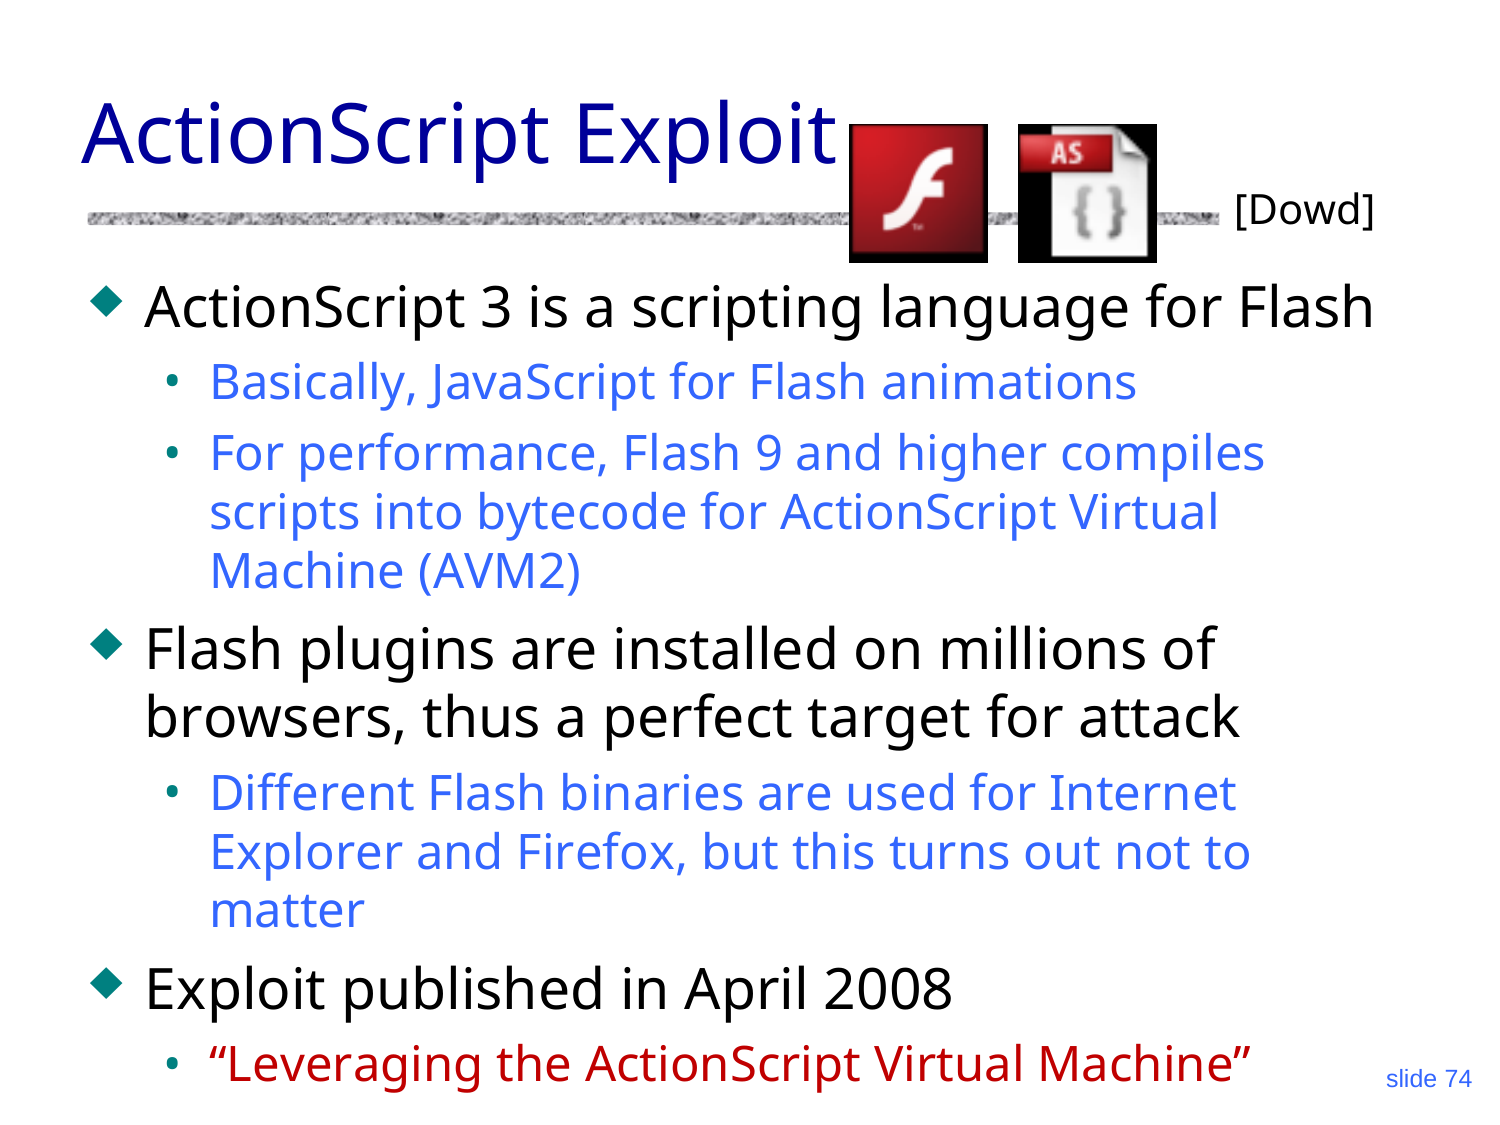

# ActionScript Exploit
[Dowd]
ActionScript 3 is a scripting language for Flash
Basically, JavaScript for Flash animations
For performance, Flash 9 and higher compiles scripts into bytecode for ActionScript Virtual Machine (AVM2)
Flash plugins are installed on millions of browsers, thus a perfect target for attack
Different Flash binaries are used for Internet Explorer and Firefox, but this turns out not to matter
Exploit published in April 2008
“Leveraging the ActionScript Virtual Machine”
slide